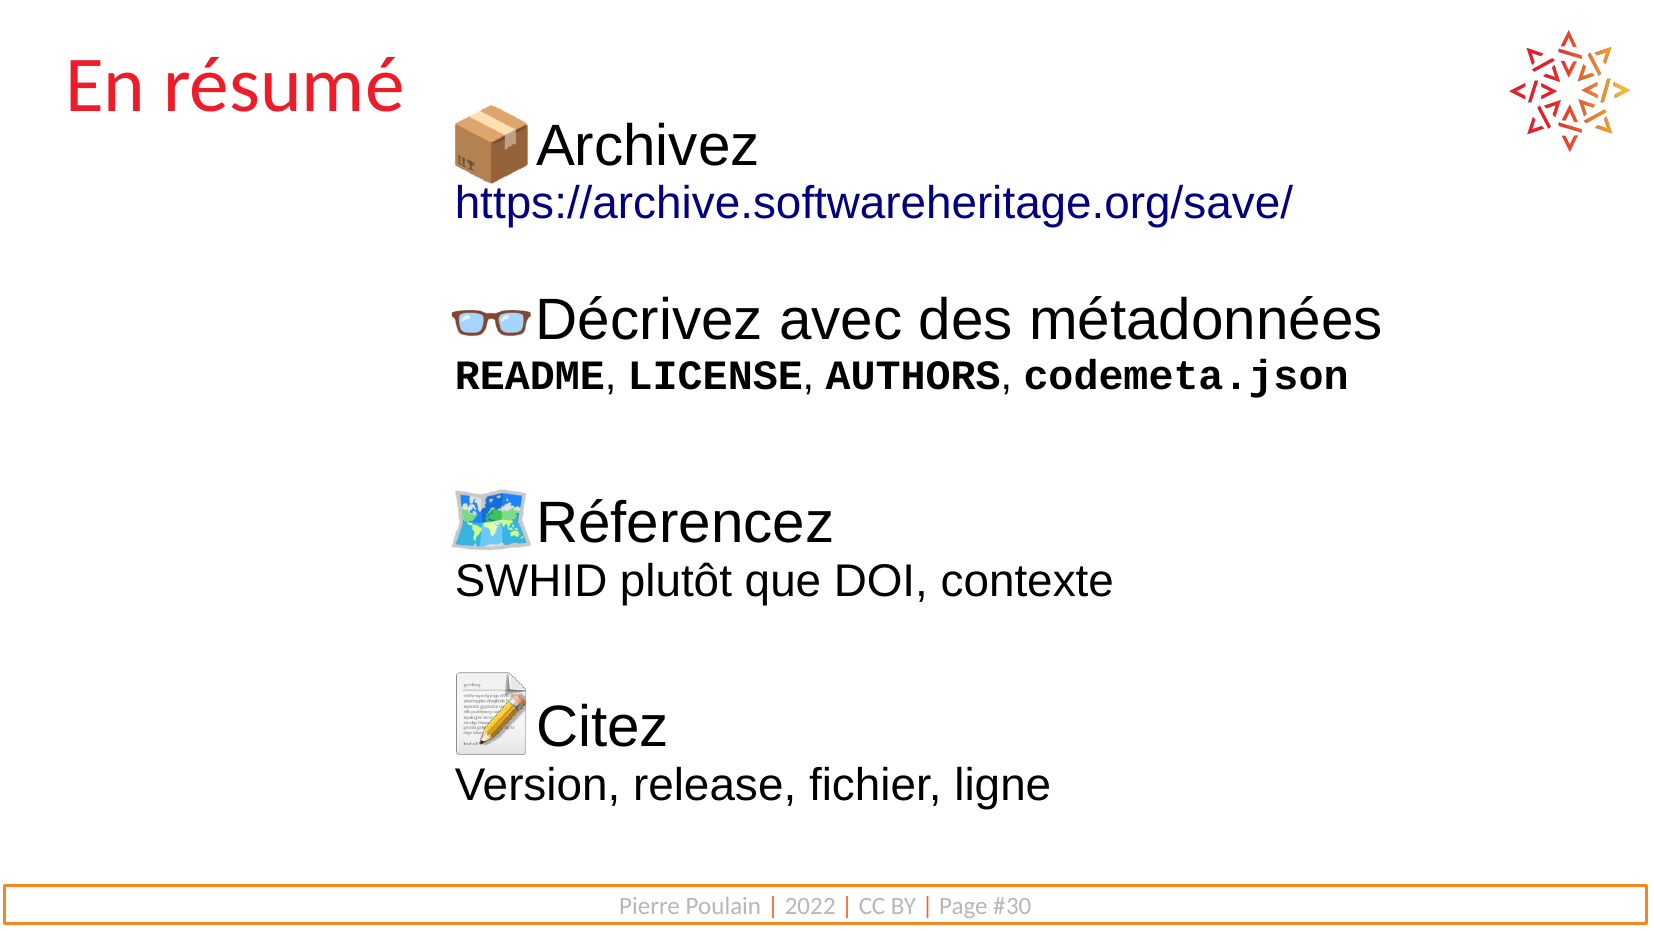

# En résumé
 Archivez
https://archive.softwareheritage.org/save/
 Décrivez avec des métadonnées
README, LICENSE, AUTHORS, codemeta.json
 Réferencez
SWHID plutôt que DOI, contexte
 Citez
Version, release, fichier, ligne